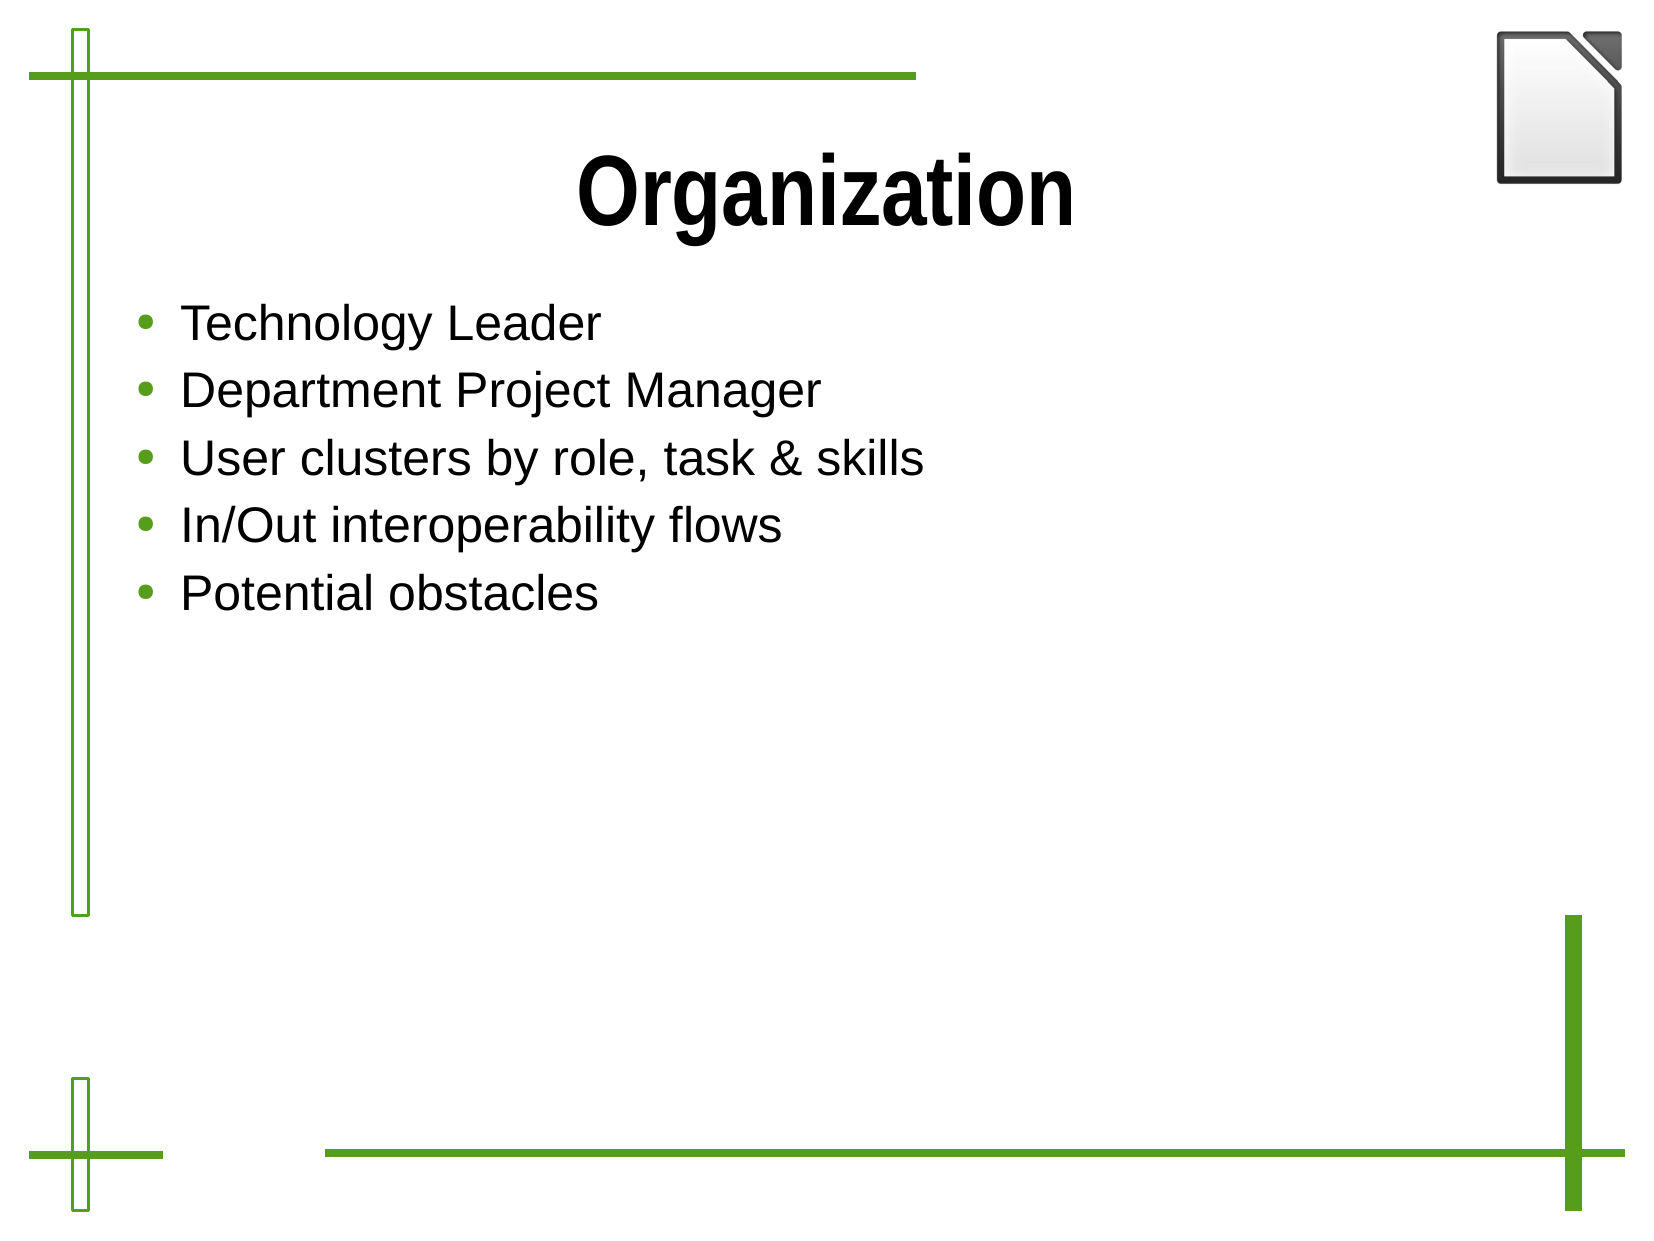

# Organization
Technology Leader
Department Project Manager
User clusters by role, task & skills
In/Out interoperability flows
Potential obstacles